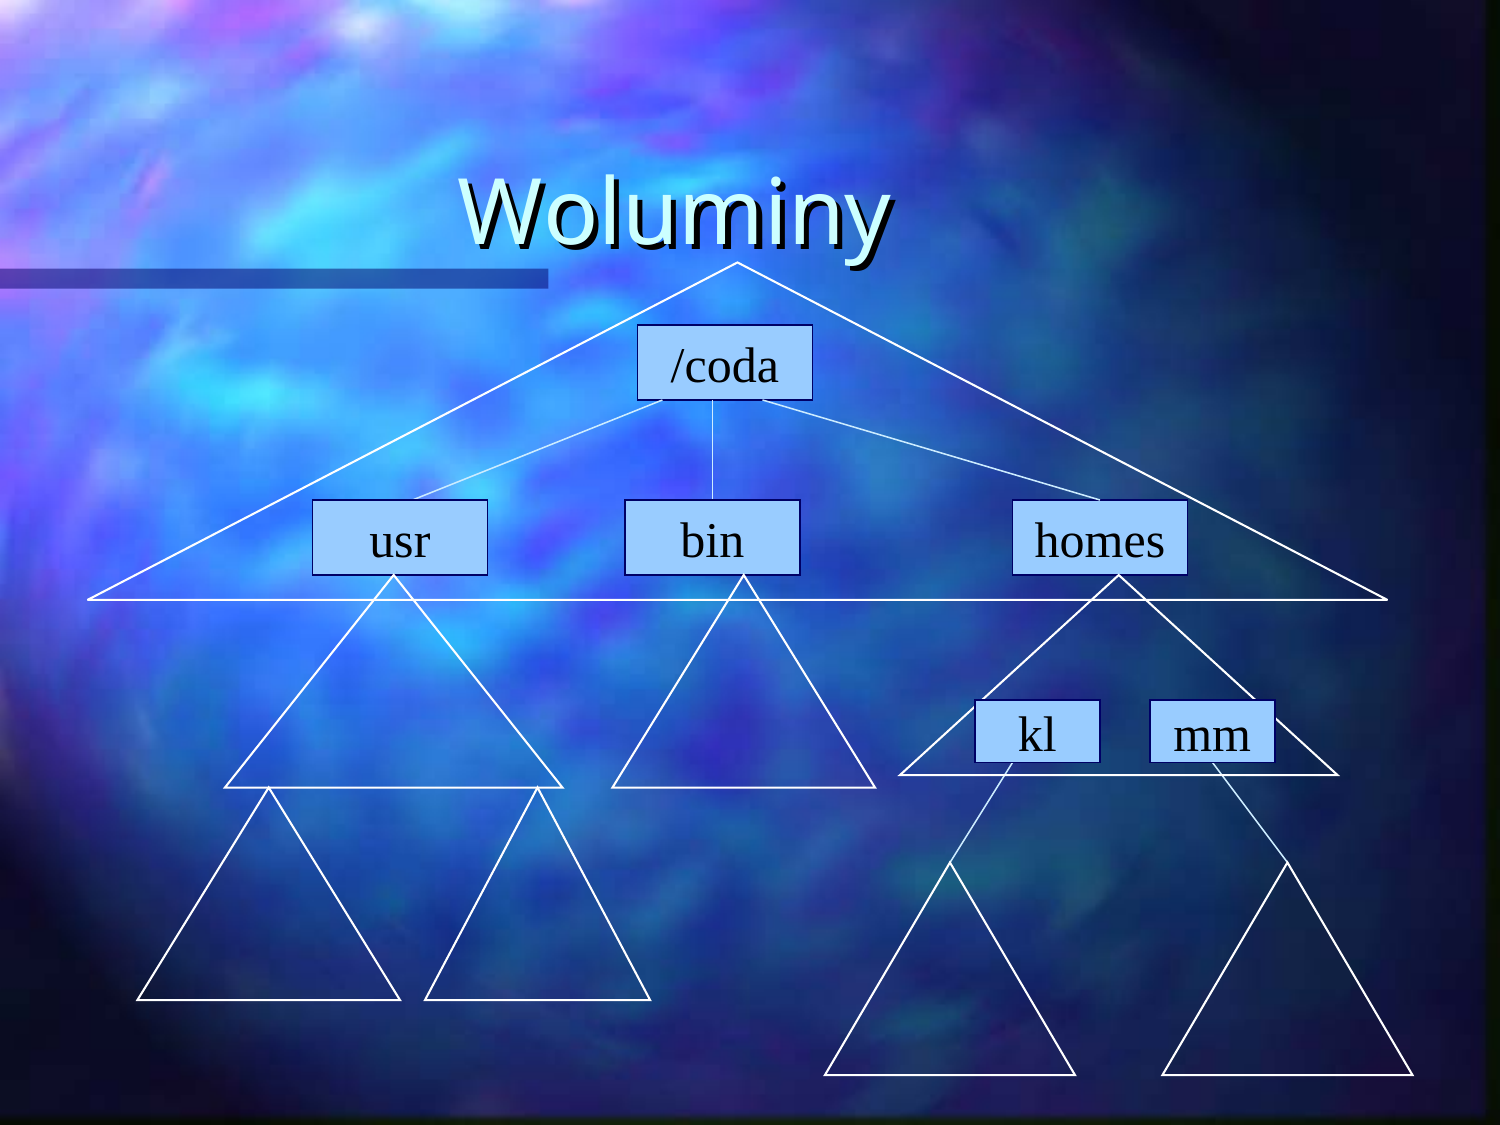

# Woluminy
/coda
usr
bin
homes
kl
mm